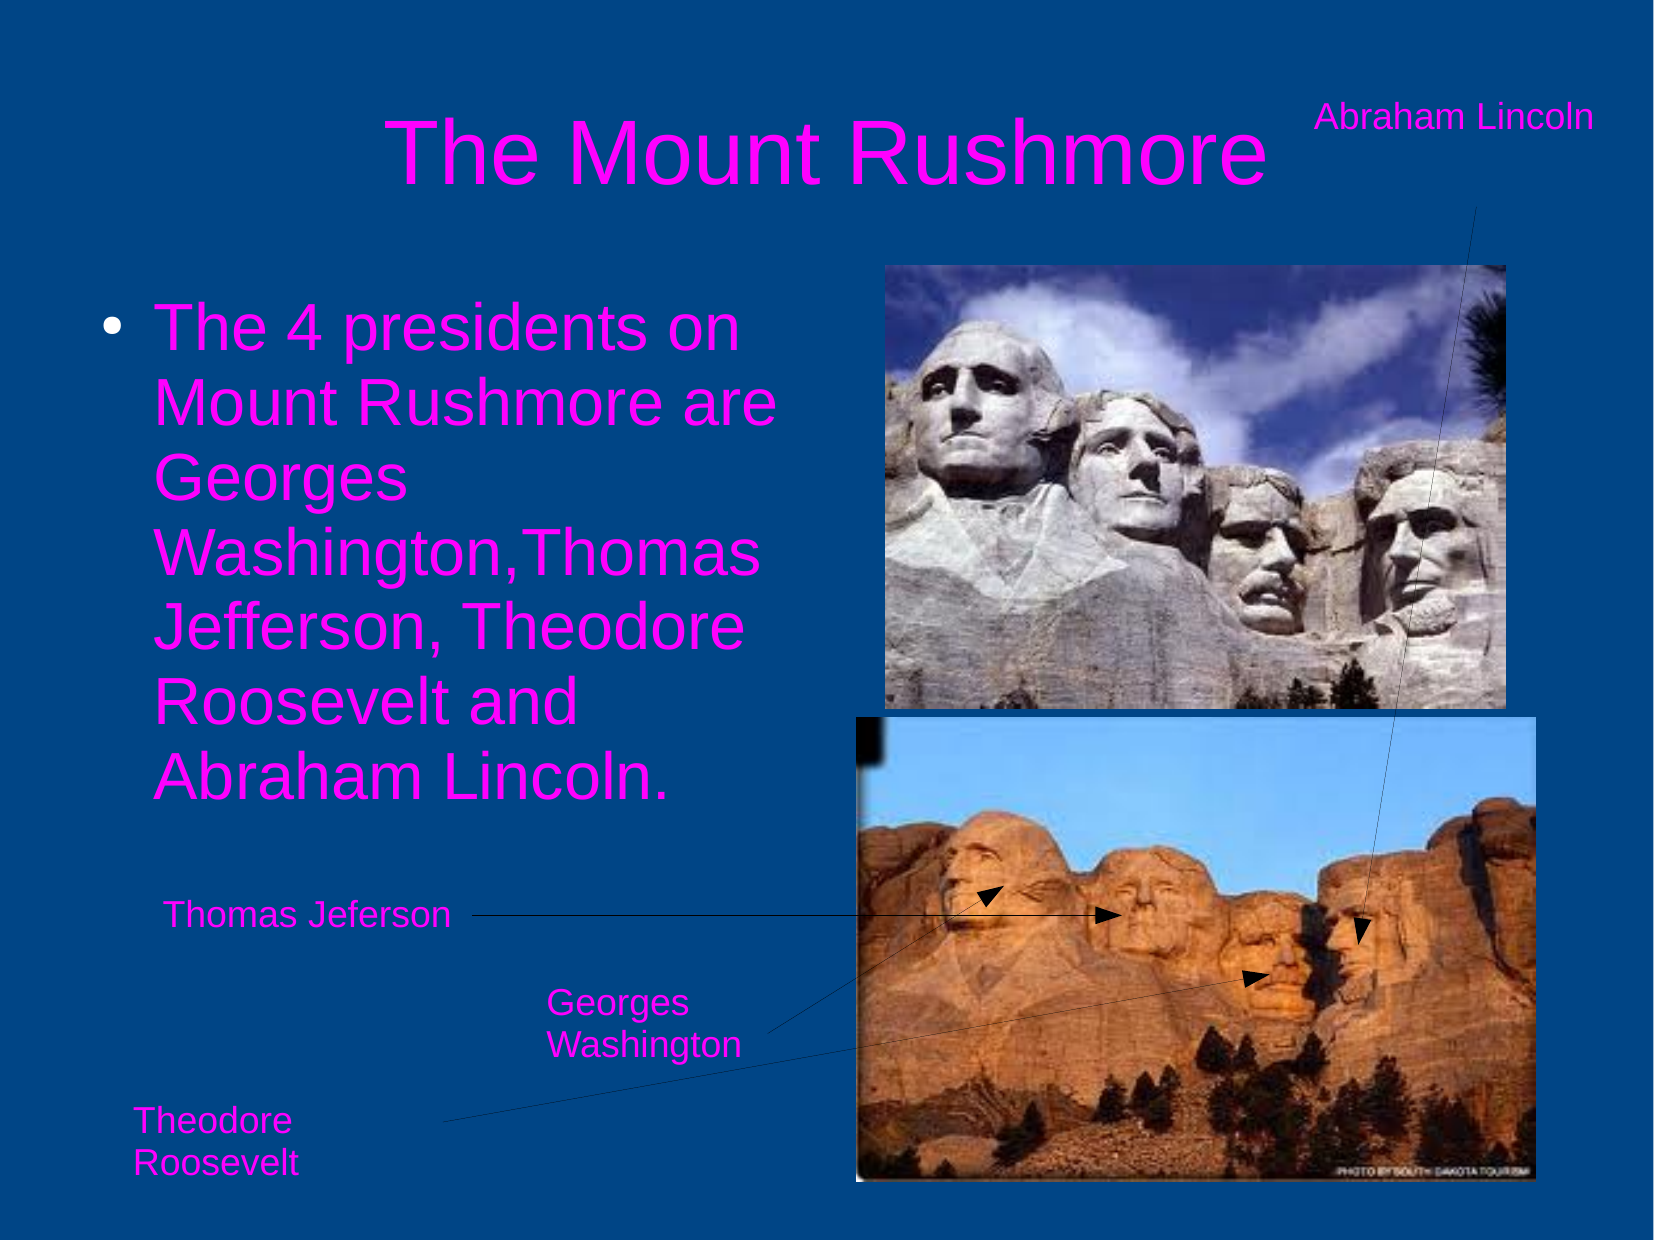

# The Mount Rushmore
Abraham Lincoln
The 4 presidents on Mount Rushmore are Georges Washington,Thomas Jefferson, Theodore Roosevelt and Abraham Lincoln.
Thomas Jeferson
Georges Washington
Theodore Roosevelt